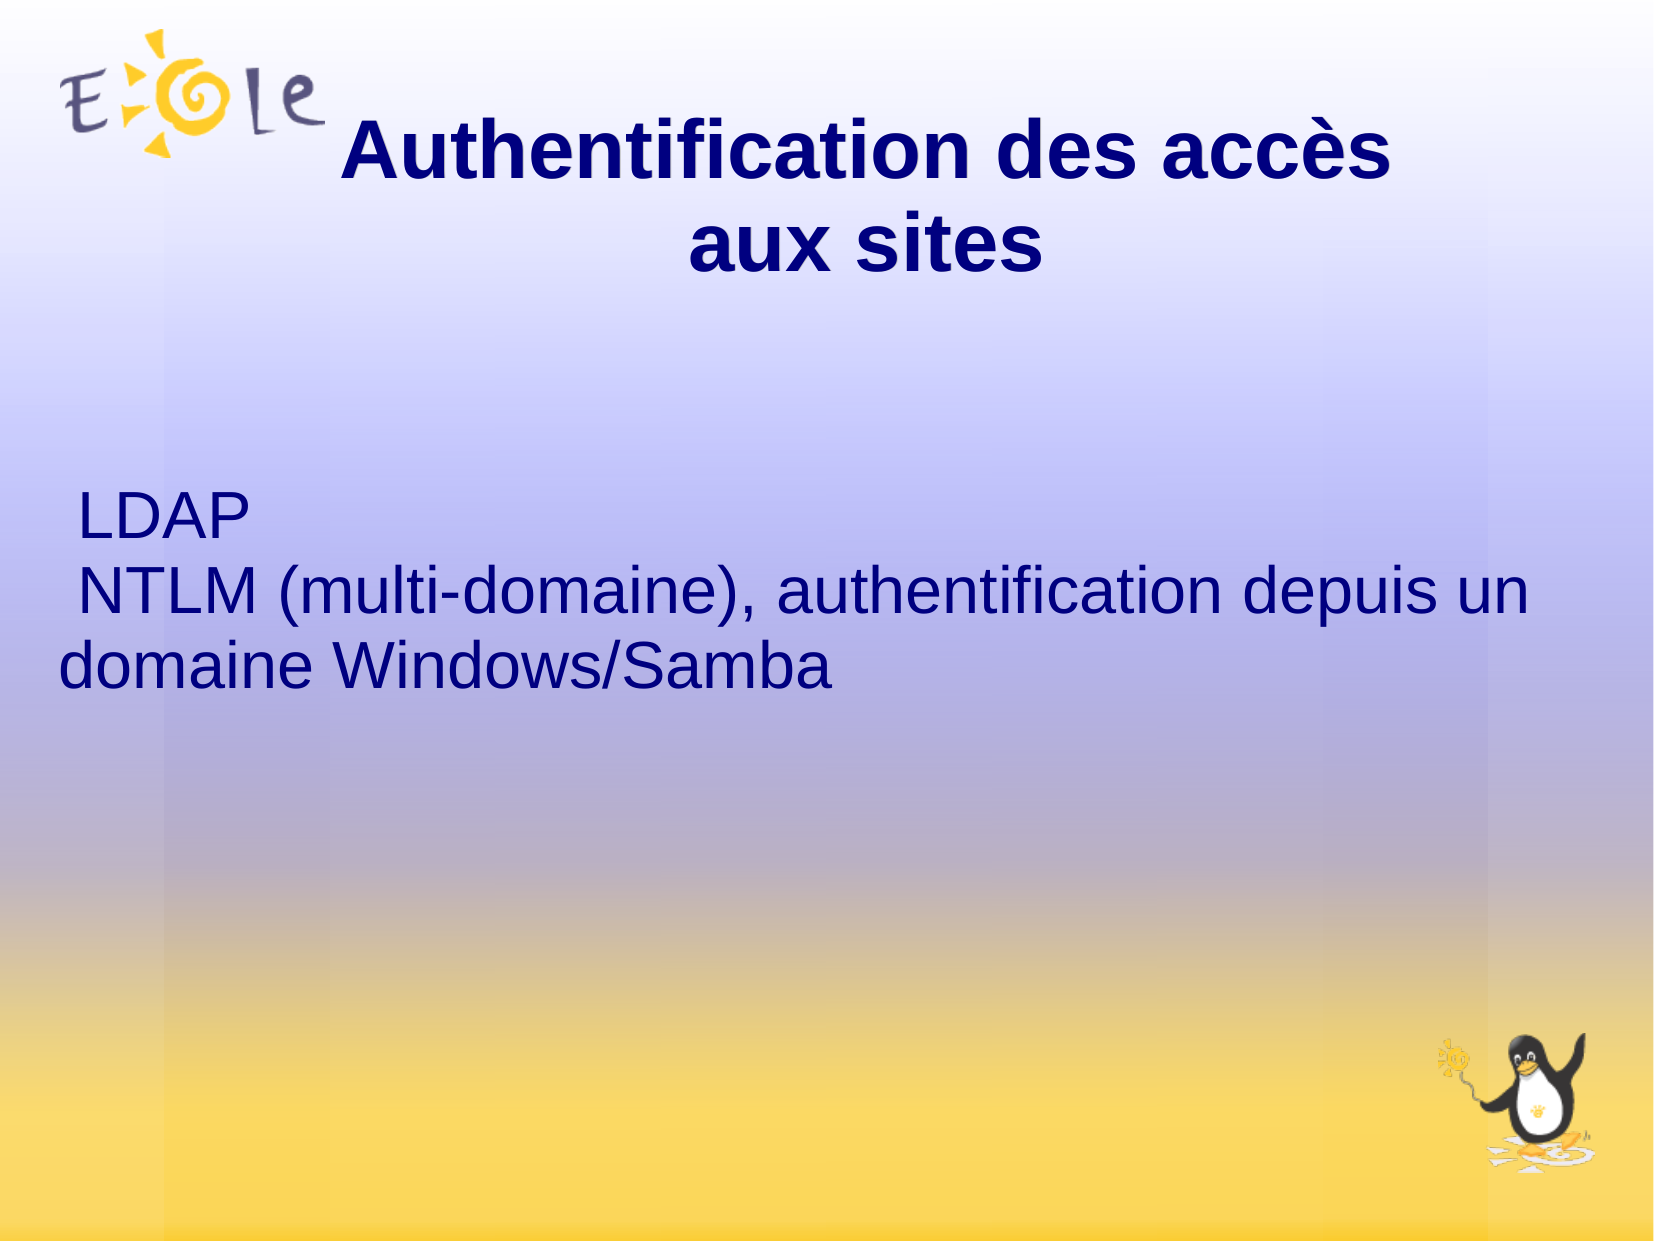

Authentification des accès
aux sites
# LDAP
 NTLM (multi-domaine), authentification depuis un domaine Windows/Samba